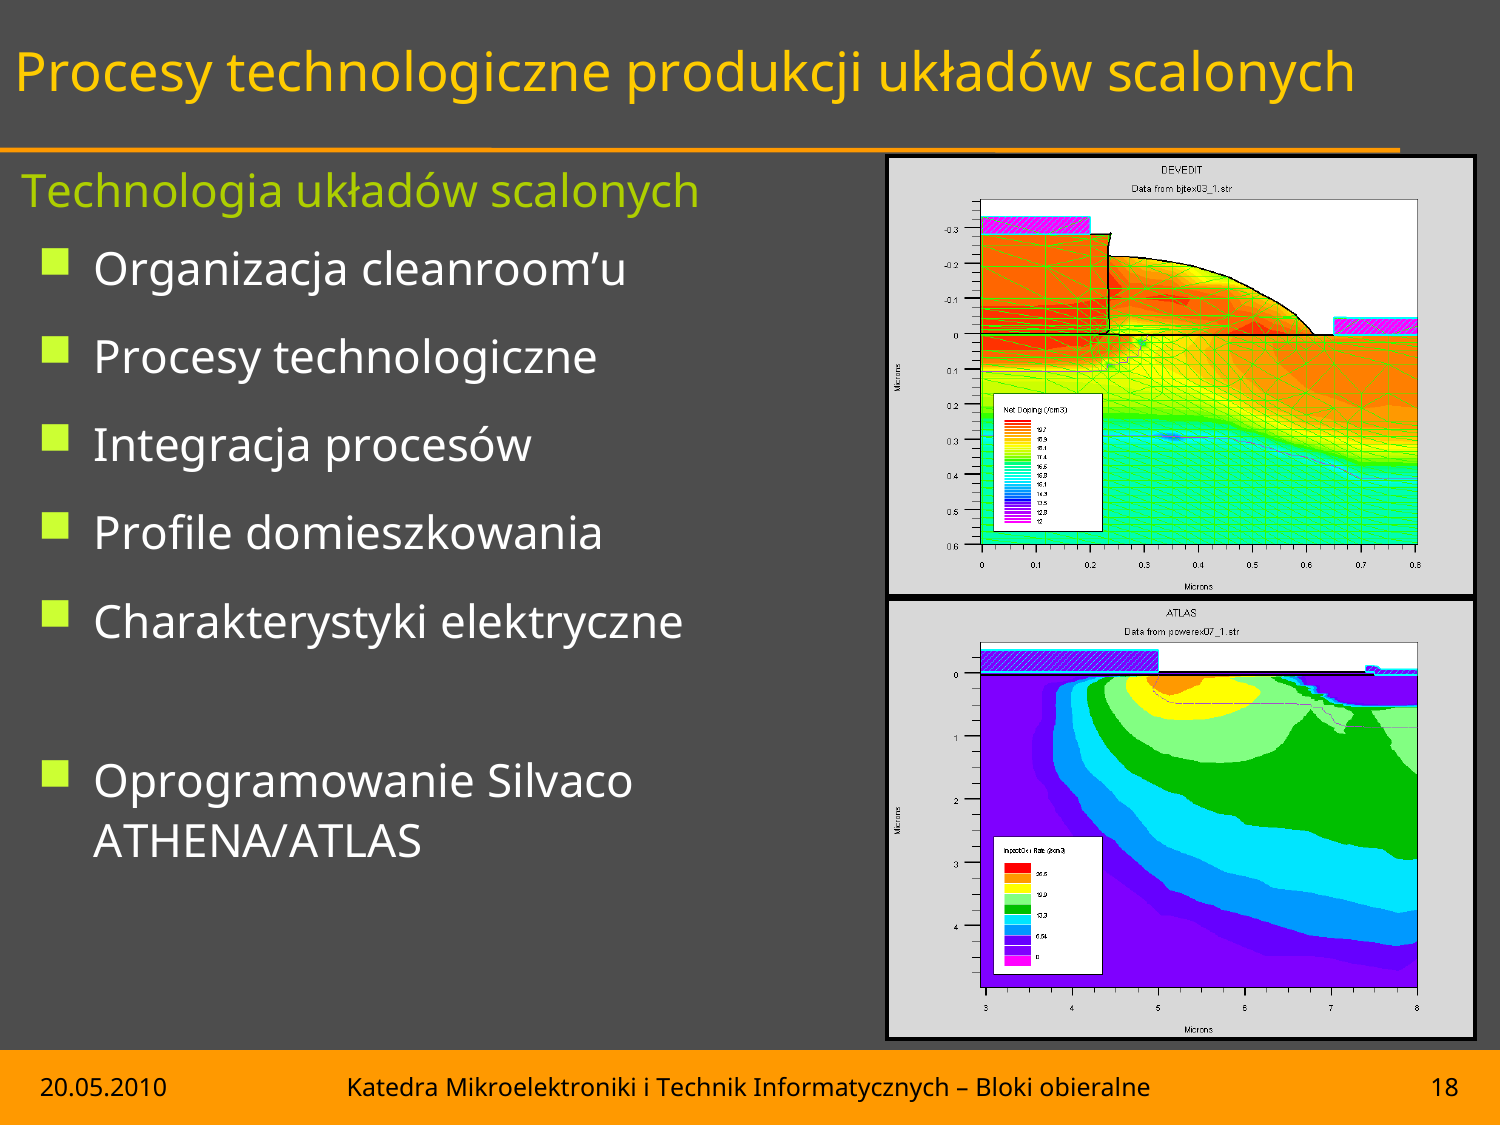

Procesy technologiczne produkcji układów scalonych
Technologia układów scalonych
Organizacja cleanroom’u
Procesy technologiczne
Integracja procesów
Profile domieszkowania
Charakterystyki elektryczne
Oprogramowanie Silvaco
ATHENA/ATLAS
20.05.2010
Katedra Mikroelektroniki i Technik Informatycznych – Bloki obieralne
18